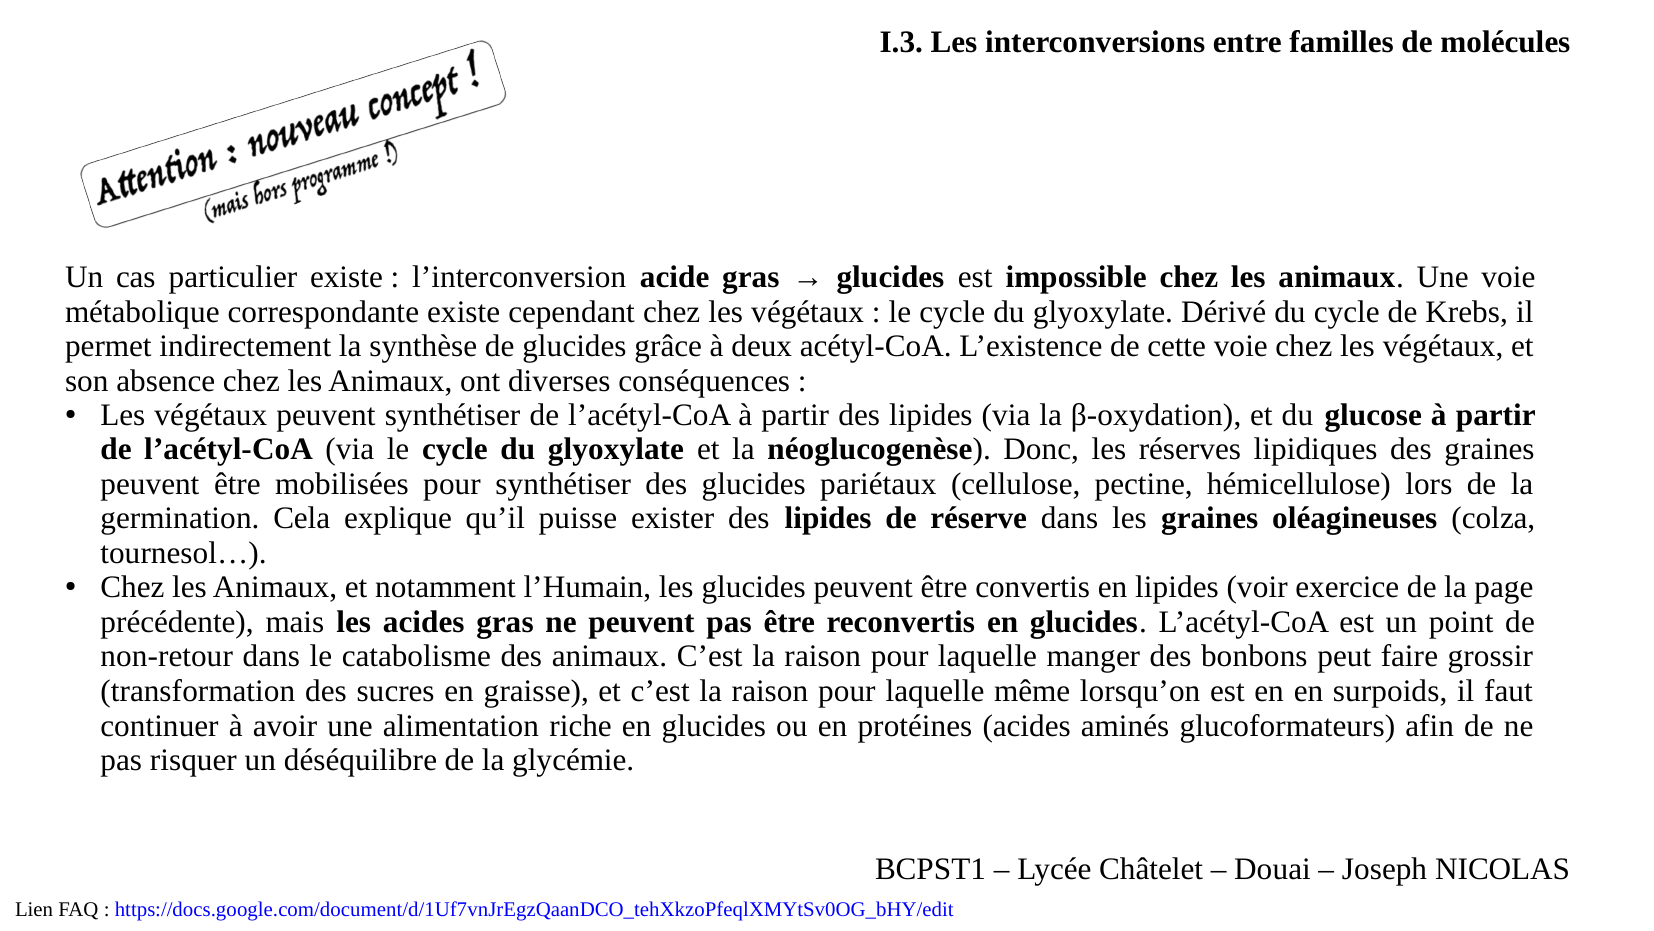

I.3. Les interconversions entre familles de molécules
Un cas particulier existe : l’interconversion acide gras → glucides est impossible chez les animaux. Une voie métabolique correspondante existe cependant chez les végétaux : le cycle du glyoxylate. Dérivé du cycle de Krebs, il permet indirectement la synthèse de glucides grâce à deux acétyl-CoA. L’existence de cette voie chez les végétaux, et son absence chez les Animaux, ont diverses conséquences :
Les végétaux peuvent synthétiser de l’acétyl-CoA à partir des lipides (via la β-oxydation), et du glucose à partir de l’acétyl-CoA (via le cycle du glyoxylate et la néoglucogenèse). Donc, les réserves lipidiques des graines peuvent être mobilisées pour synthétiser des glucides pariétaux (cellulose, pectine, hémicellulose) lors de la germination. Cela explique qu’il puisse exister des lipides de réserve dans les graines oléagineuses (colza, tournesol…).
Chez les Animaux, et notamment l’Humain, les glucides peuvent être convertis en lipides (voir exercice de la page précédente), mais les acides gras ne peuvent pas être reconvertis en glucides. L’acétyl-CoA est un point de non-retour dans le catabolisme des animaux. C’est la raison pour laquelle manger des bonbons peut faire grossir (transformation des sucres en graisse), et c’est la raison pour laquelle même lorsqu’on est en en surpoids, il faut continuer à avoir une alimentation riche en glucides ou en protéines (acides aminés glucoformateurs) afin de ne pas risquer un déséquilibre de la glycémie.
BCPST1 – Lycée Châtelet – Douai – Joseph NICOLAS
Lien FAQ : https://docs.google.com/document/d/1Uf7vnJrEgzQaanDCO_tehXkzoPfeqlXMYtSv0OG_bHY/edit